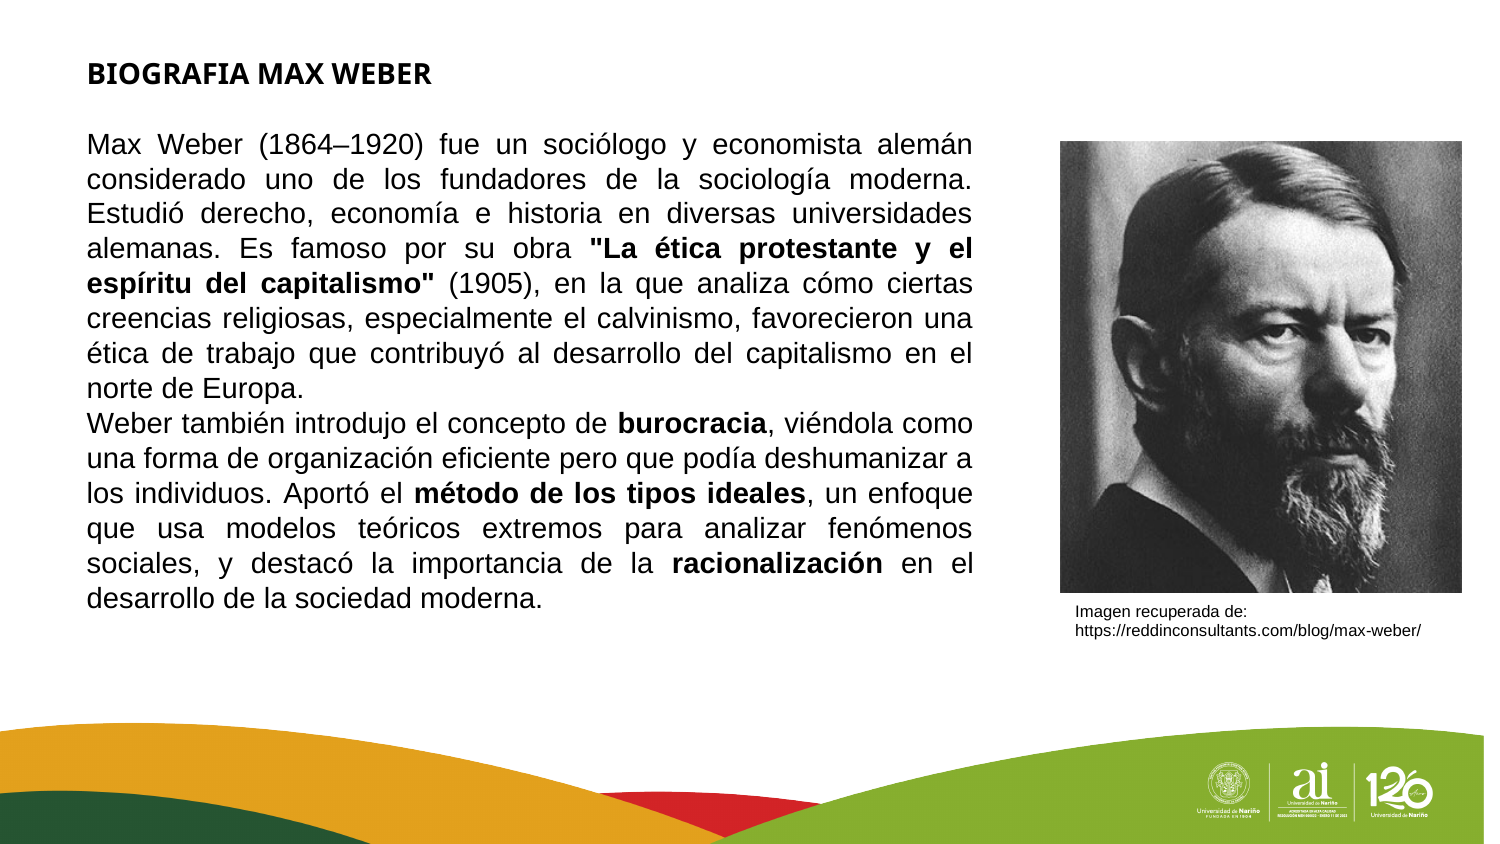

BIOGRAFIA MAX WEBER
Max Weber (1864–1920) fue un sociólogo y economista alemán considerado uno de los fundadores de la sociología moderna. Estudió derecho, economía e historia en diversas universidades alemanas. Es famoso por su obra "La ética protestante y el espíritu del capitalismo" (1905), en la que analiza cómo ciertas creencias religiosas, especialmente el calvinismo, favorecieron una ética de trabajo que contribuyó al desarrollo del capitalismo en el norte de Europa.
Weber también introdujo el concepto de burocracia, viéndola como una forma de organización eficiente pero que podía deshumanizar a los individuos. Aportó el método de los tipos ideales, un enfoque que usa modelos teóricos extremos para analizar fenómenos sociales, y destacó la importancia de la racionalización en el desarrollo de la sociedad moderna.
Imagen recuperada de: https://reddinconsultants.com/blog/max-weber/